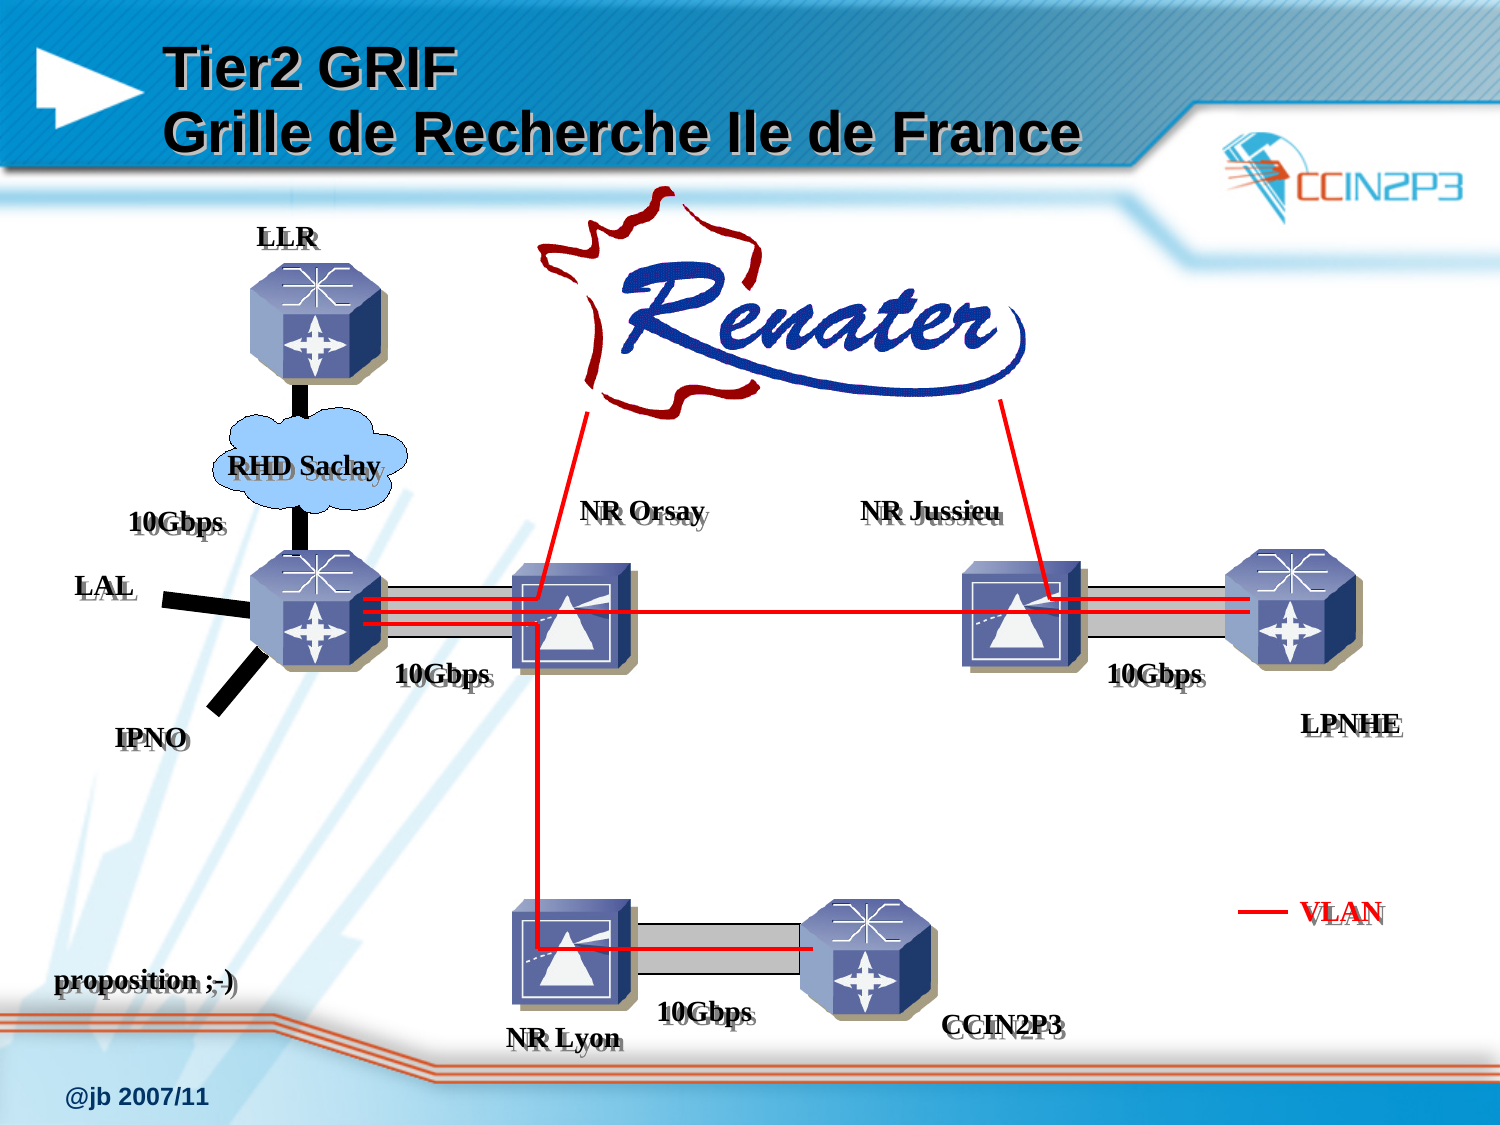

# Tier2 GRIF Grille de Recherche Ile de France
LLR
RHD Saclay
NR Orsay
NR Jussieu
10Gbps
LAL
10Gbps
10Gbps
LPNHE
IPNO
VLAN
proposition ;-)
10Gbps
CCIN2P3
NR Lyon
Votre Nom
16